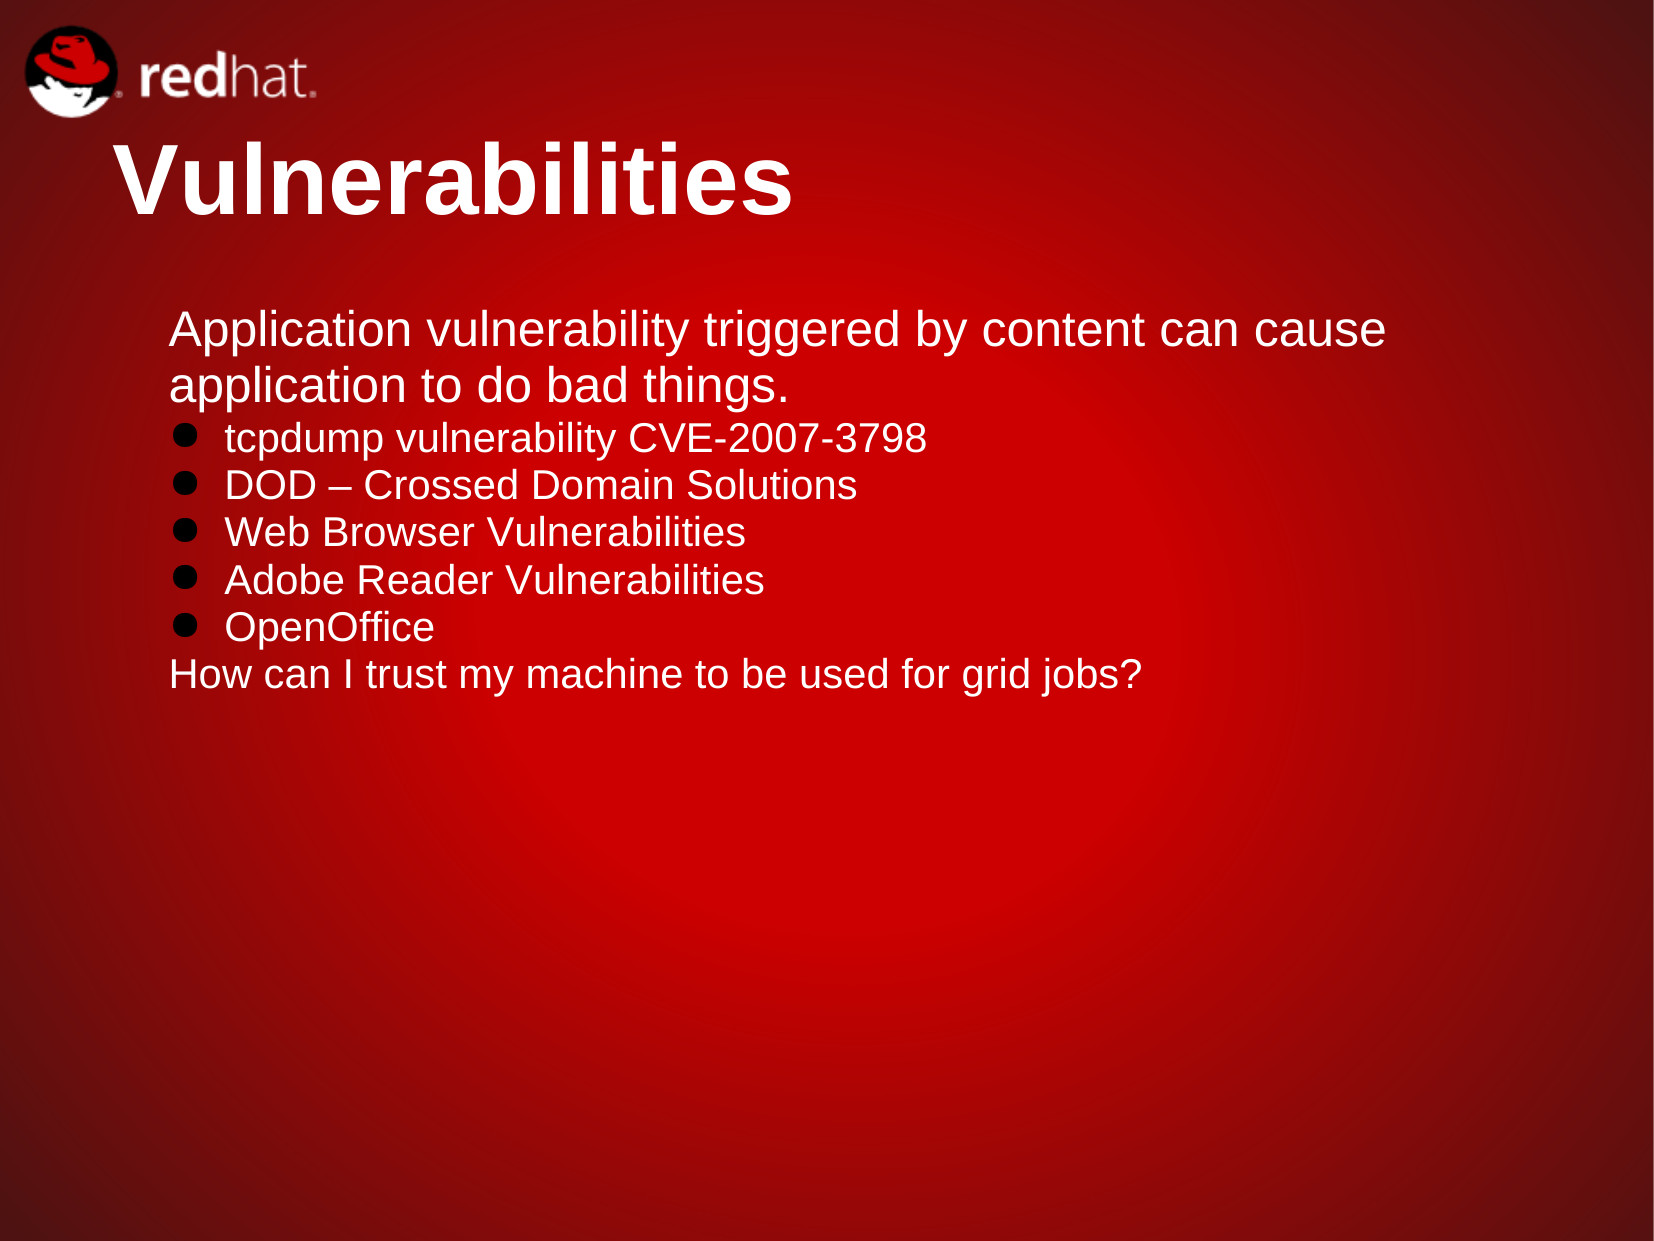

# Vulnerabilities
Application vulnerability triggered by content can cause application to do bad things.
tcpdump vulnerability CVE-2007-3798
DOD – Crossed Domain Solutions
Web Browser Vulnerabilities
Adobe Reader Vulnerabilities
OpenOffice
How can I trust my machine to be used for grid jobs?